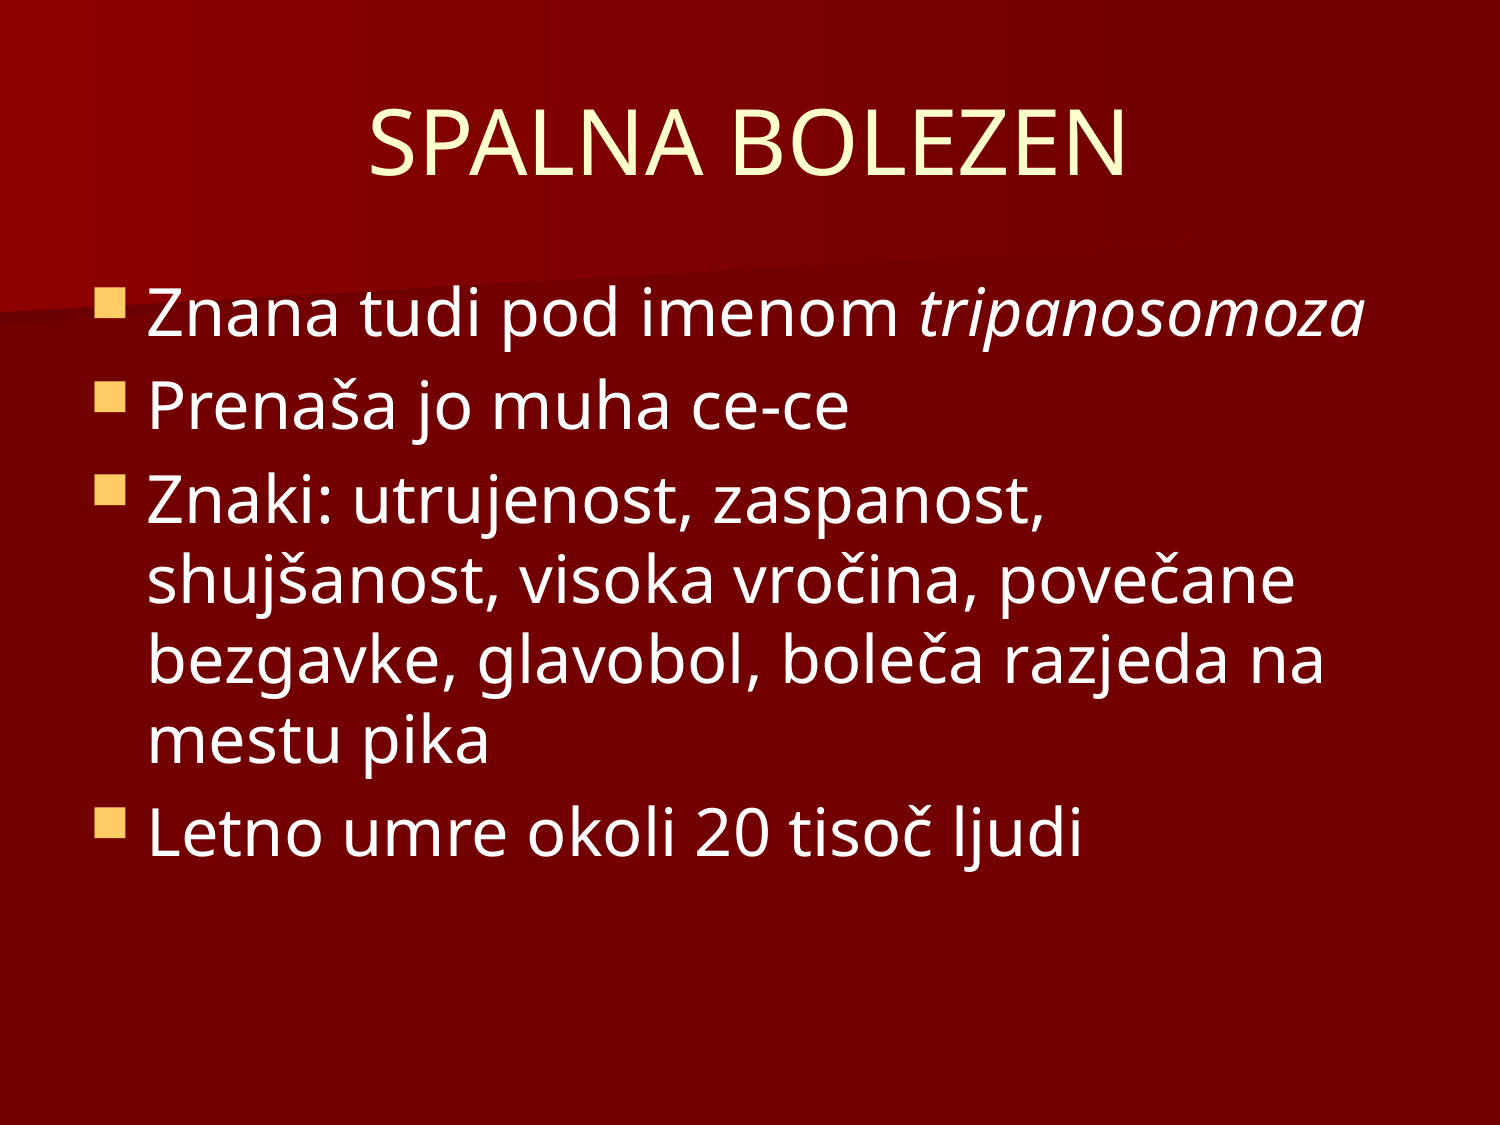

# SPALNA BOLEZEN
Znana tudi pod imenom tripanosomoza
Prenaša jo muha ce-ce
Znaki: utrujenost, zaspanost, shujšanost, visoka vročina, povečane bezgavke, glavobol, boleča razjeda na mestu pika
Letno umre okoli 20 tisoč ljudi